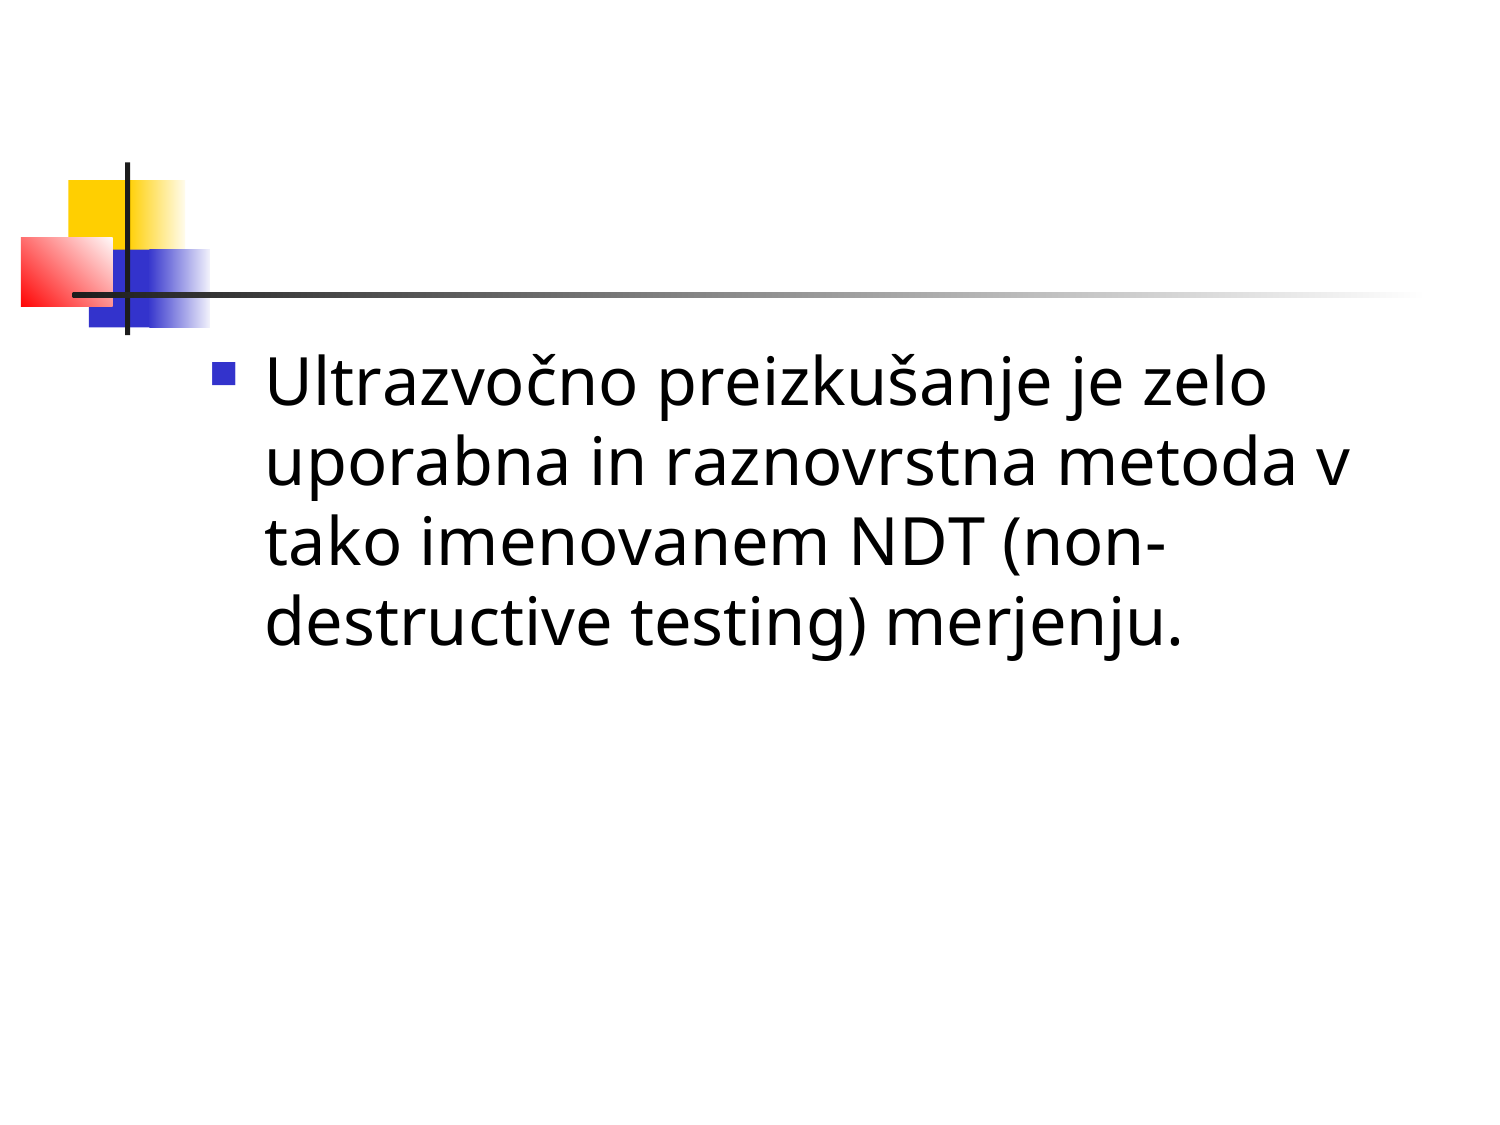

#
Ultrazvočno preizkušanje je zelo uporabna in raznovrstna metoda v tako imenovanem NDT (non-destructive testing) merjenju.